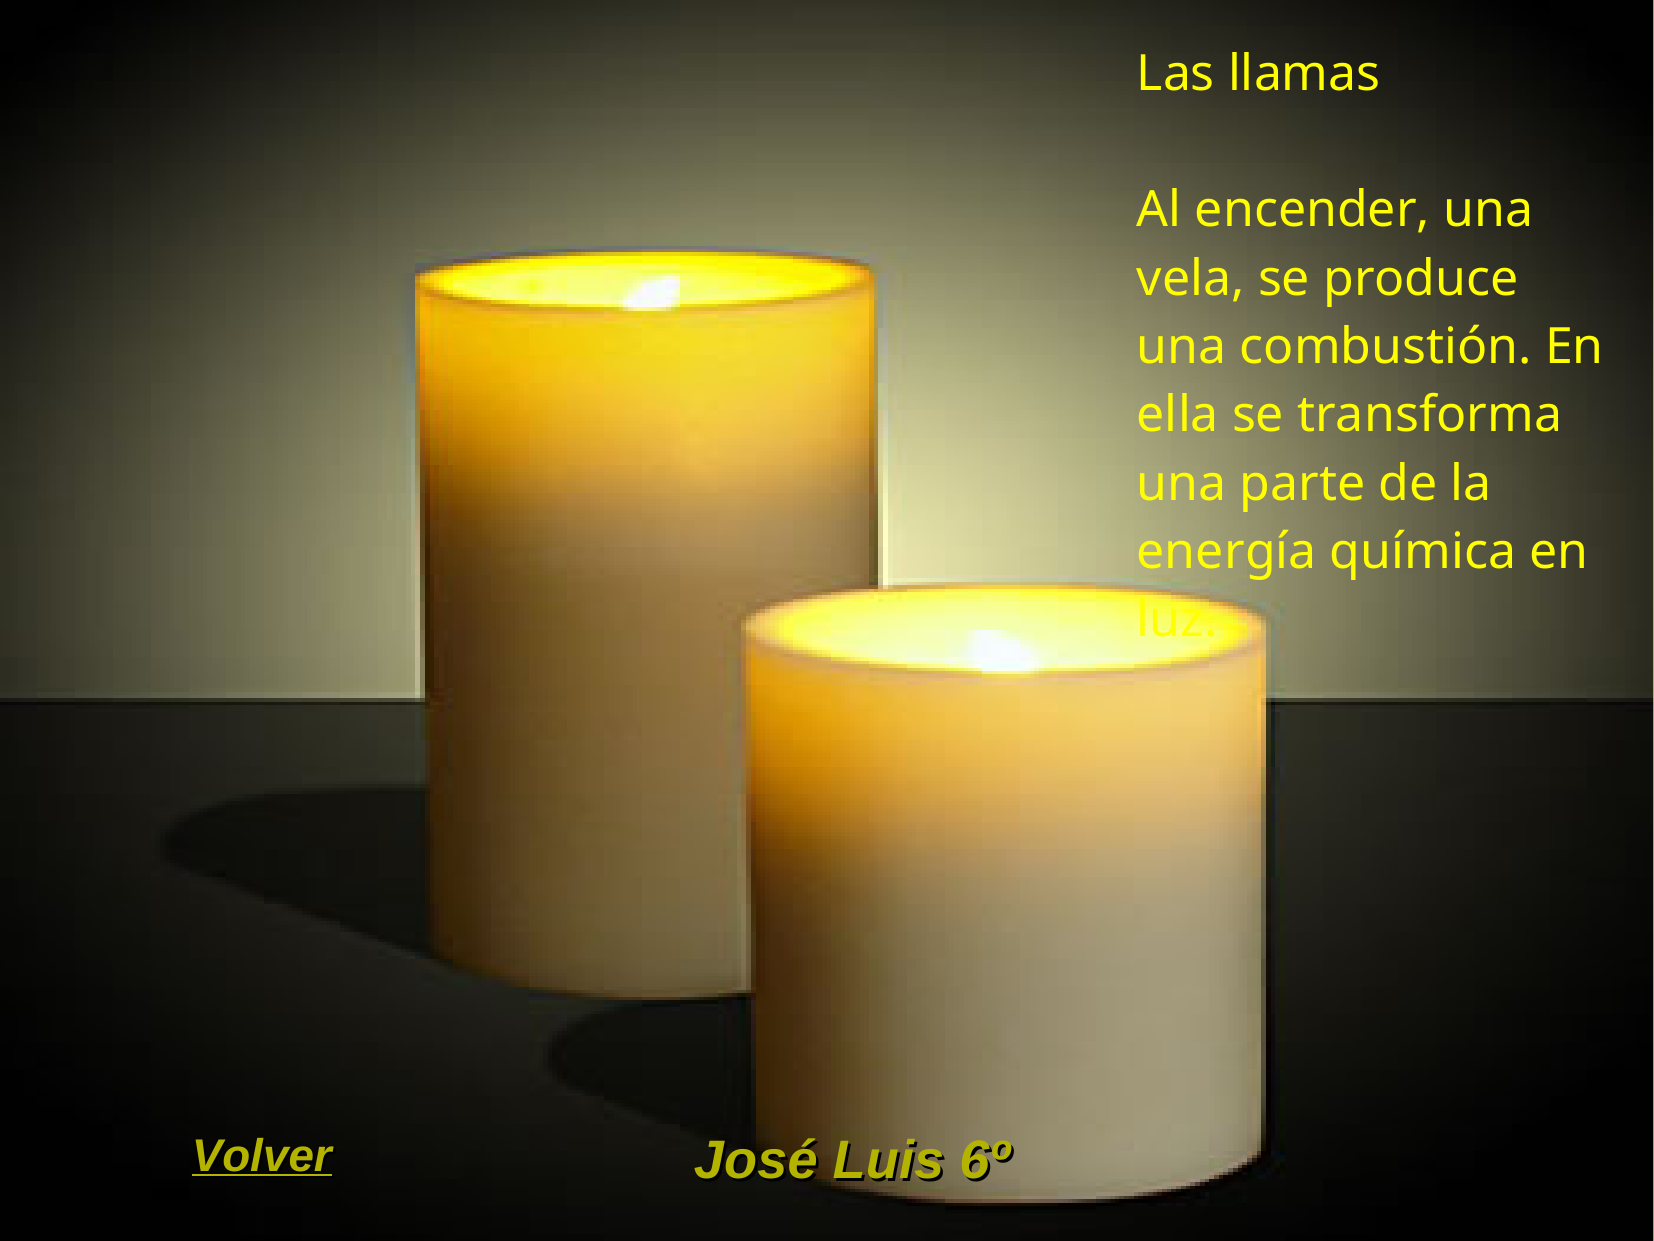

Las llamas
Al encender, una vela, se produce una combustión. En ella se transforma una parte de la energía química en luz.
Volver
José Luis 6º